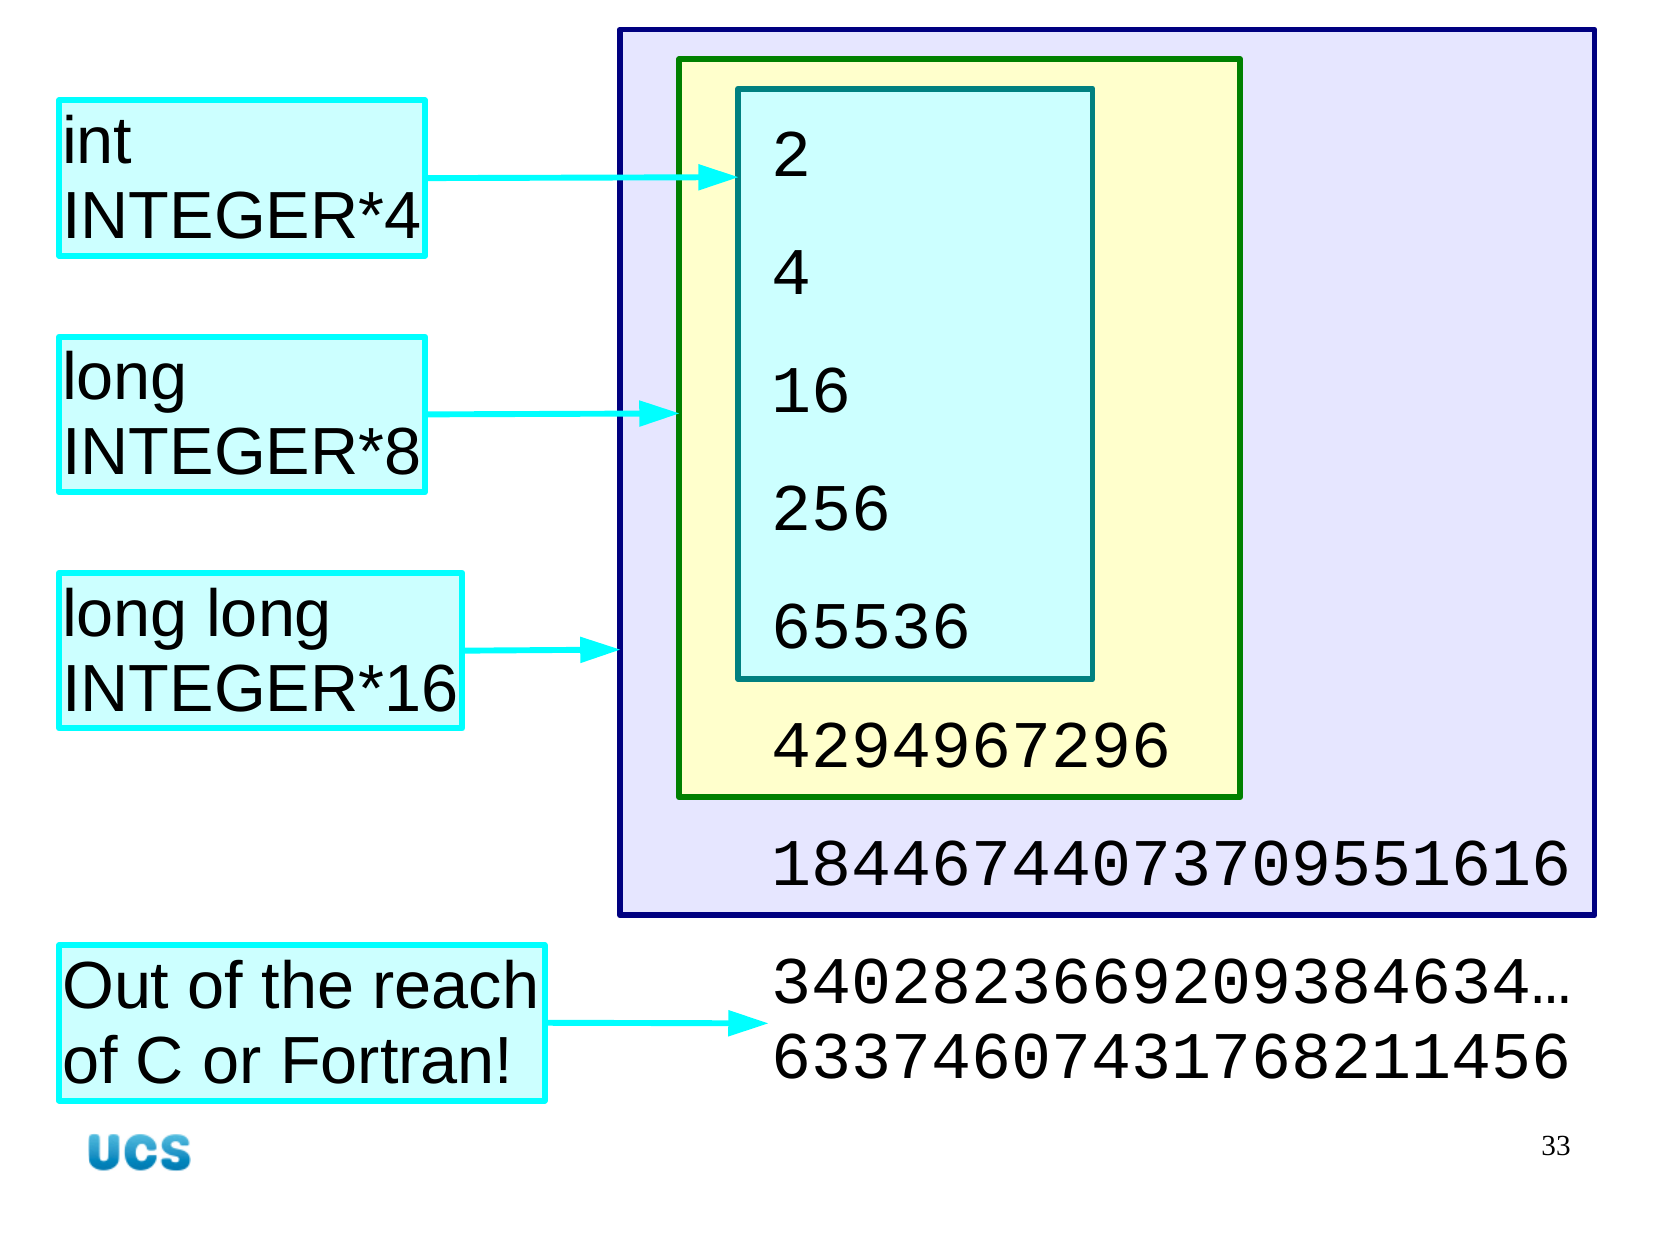

int
INTEGER*4
2
4
long
INTEGER*8
16
256
long long
INTEGER*16
65536
4294967296
18446744073709551616
3402823669209384634…
63374607431768211456
Out of the reach
of C or Fortran!
33